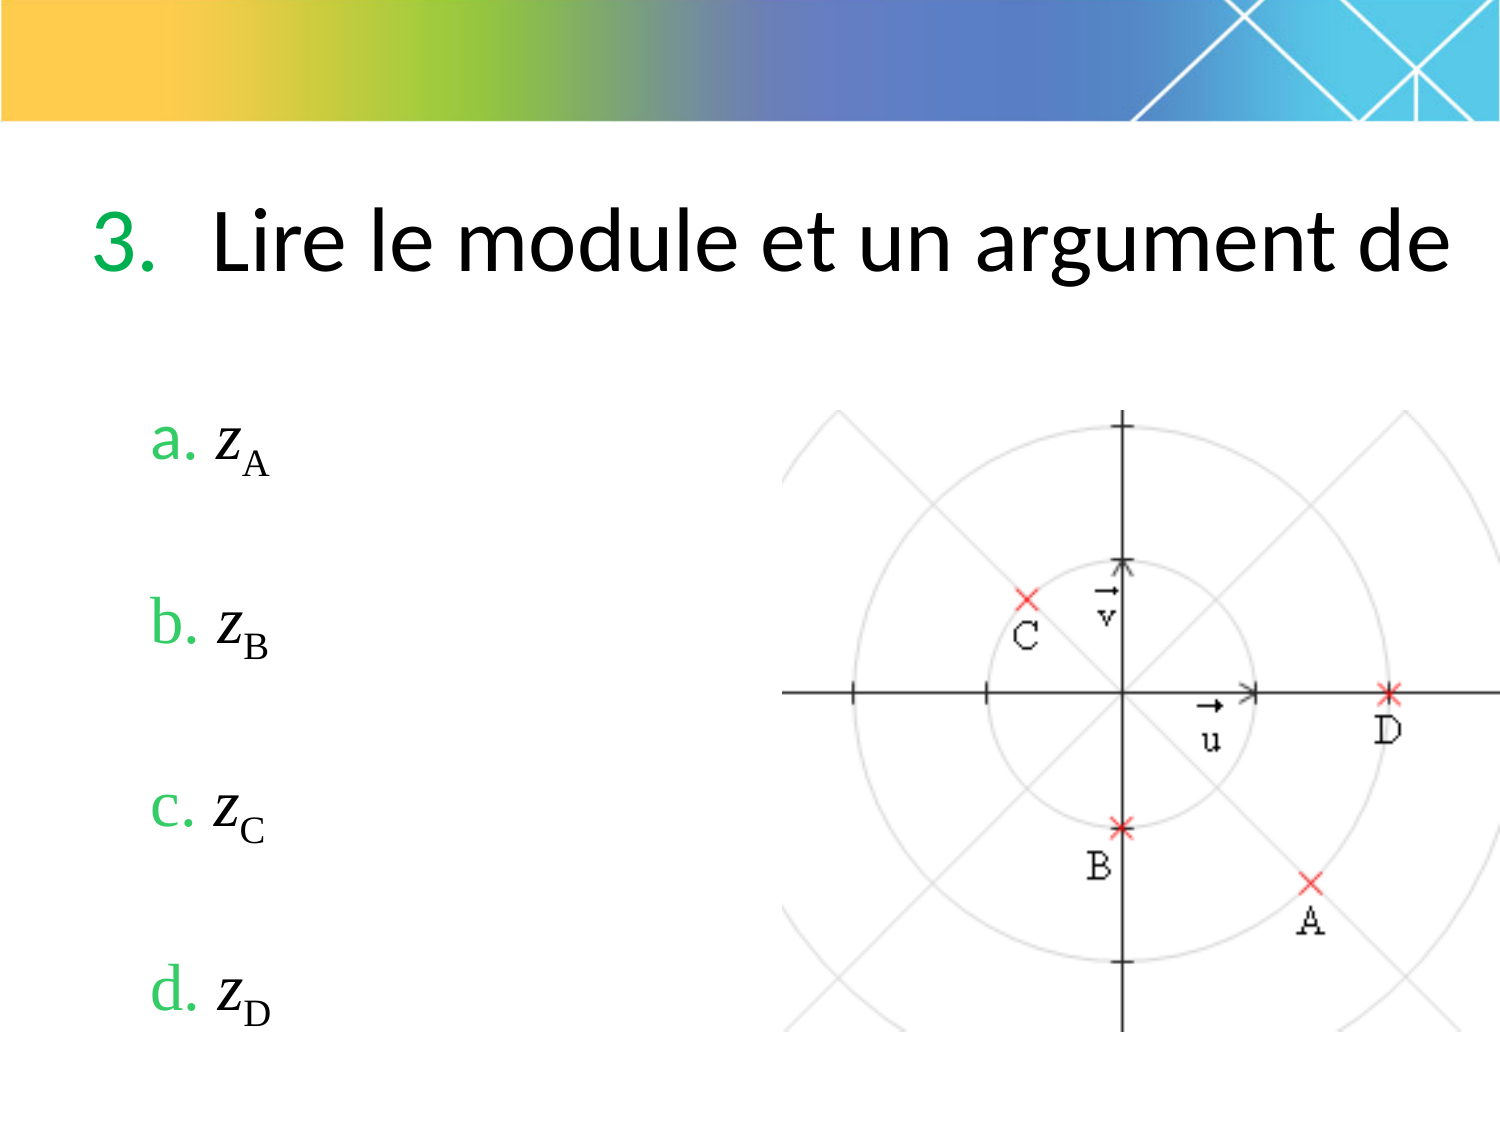

# Lire le module et un argument de
a. zA
b. zB
c. zC
d. zD